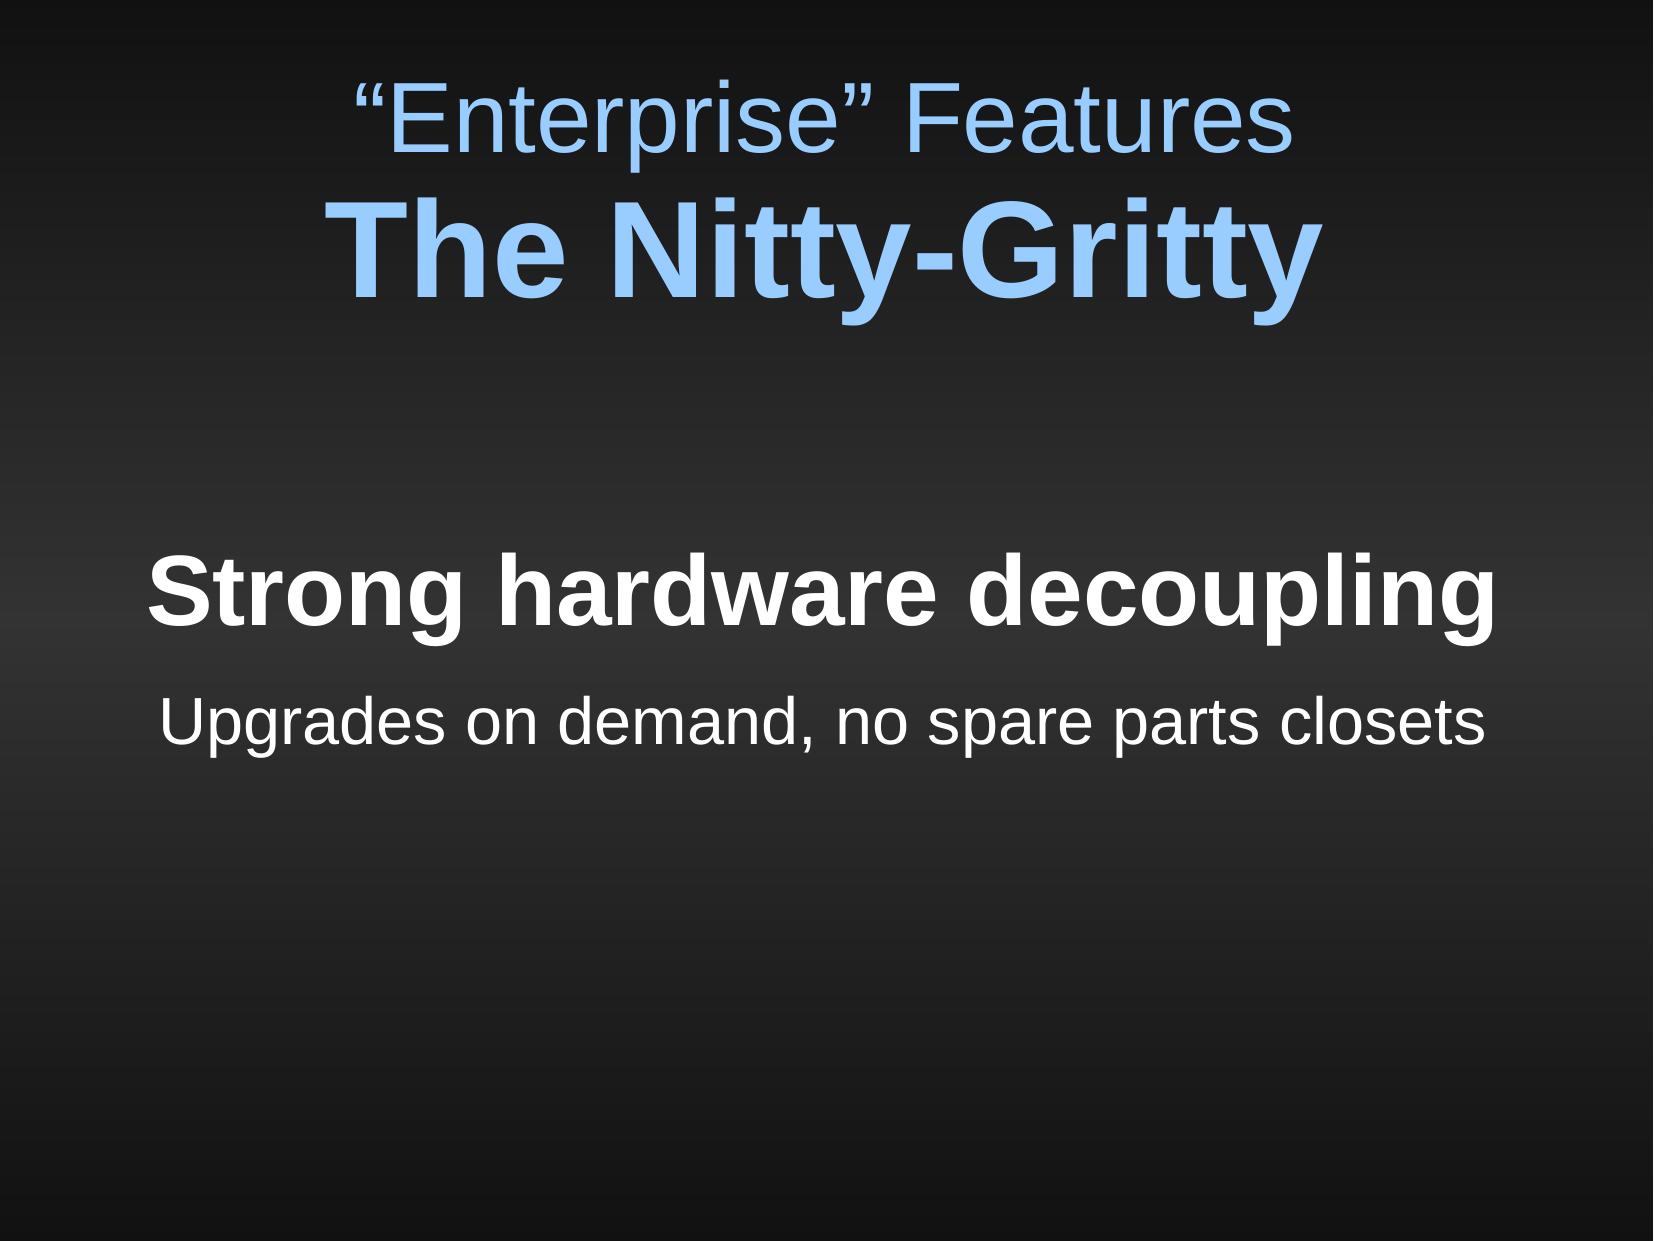

# “Enterprise” Features The Nitty-Gritty
Strong hardware decoupling
Upgrades on demand, no spare parts closets